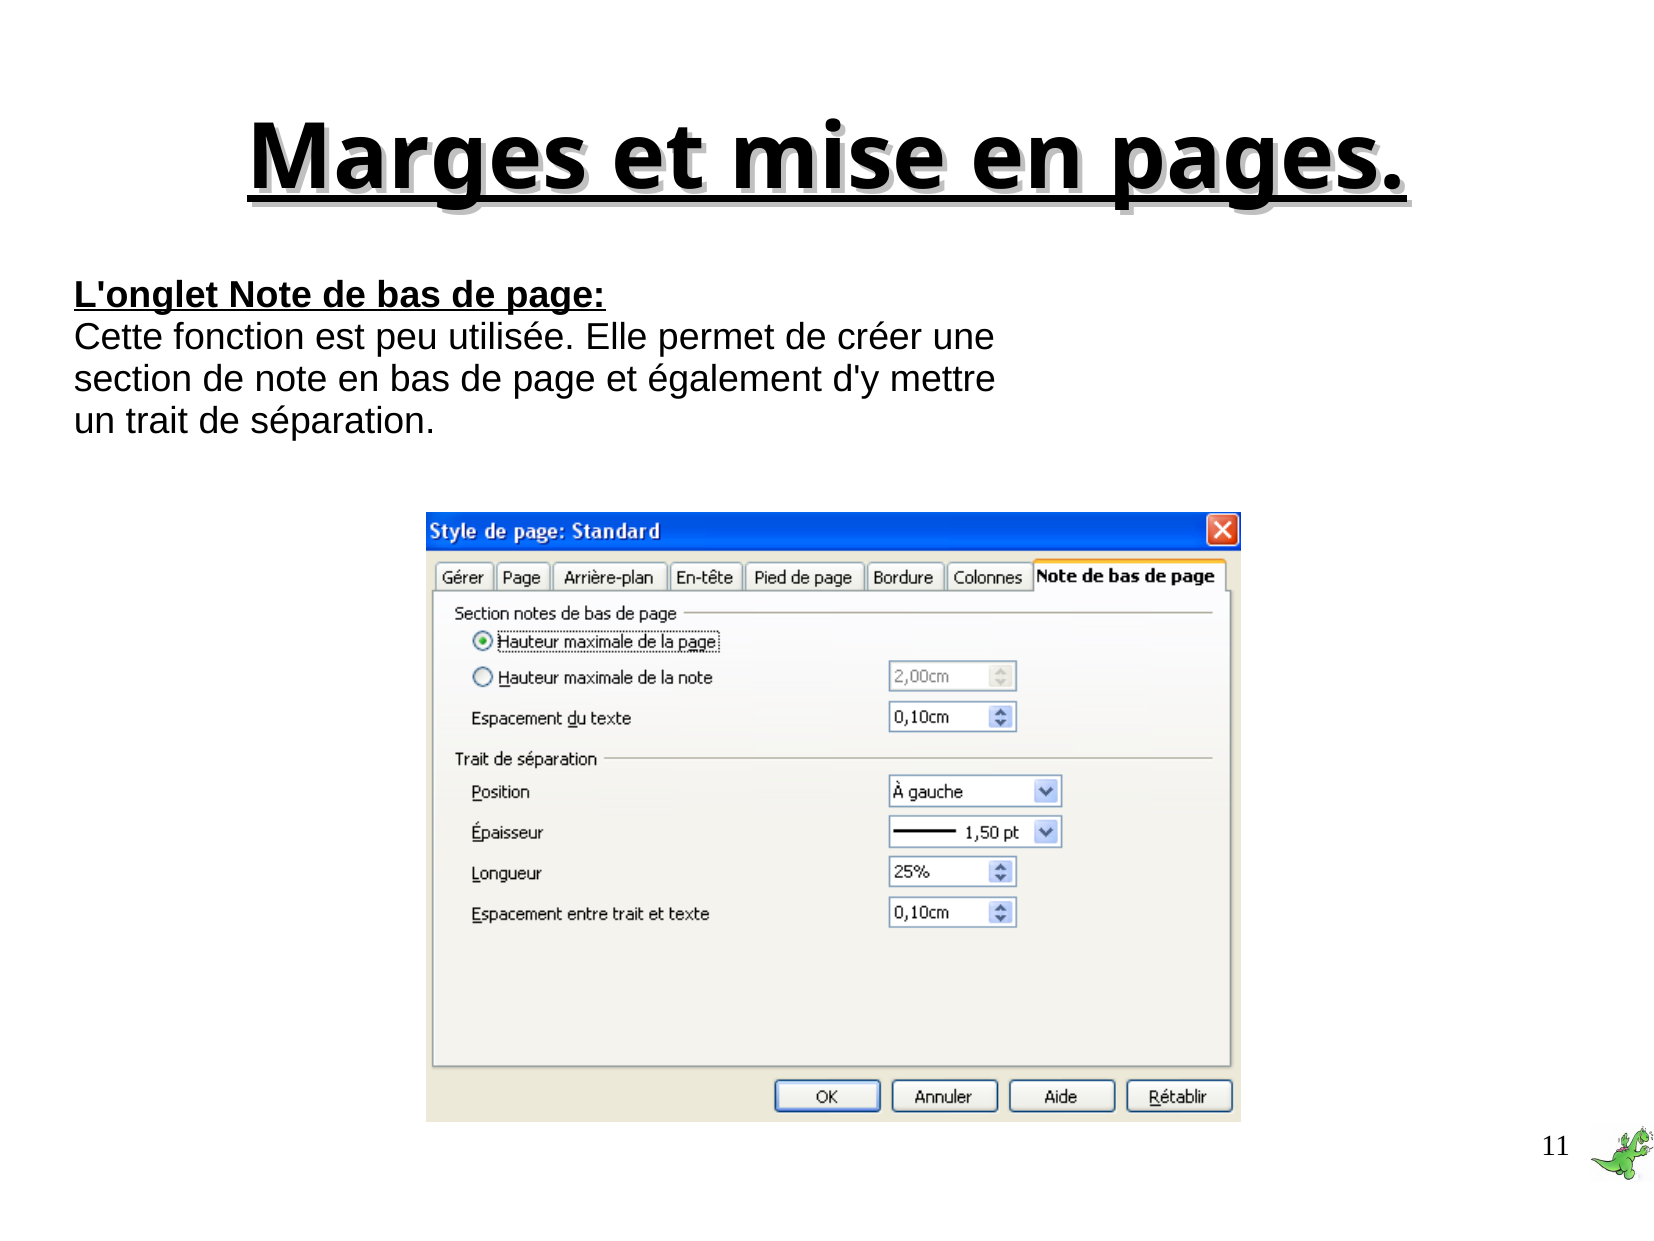

# Marges et mise en pages.
L'onglet Note de bas de page:
Cette fonction est peu utilisée. Elle permet de créer une section de note en bas de page et également d'y mettre un trait de séparation.
11